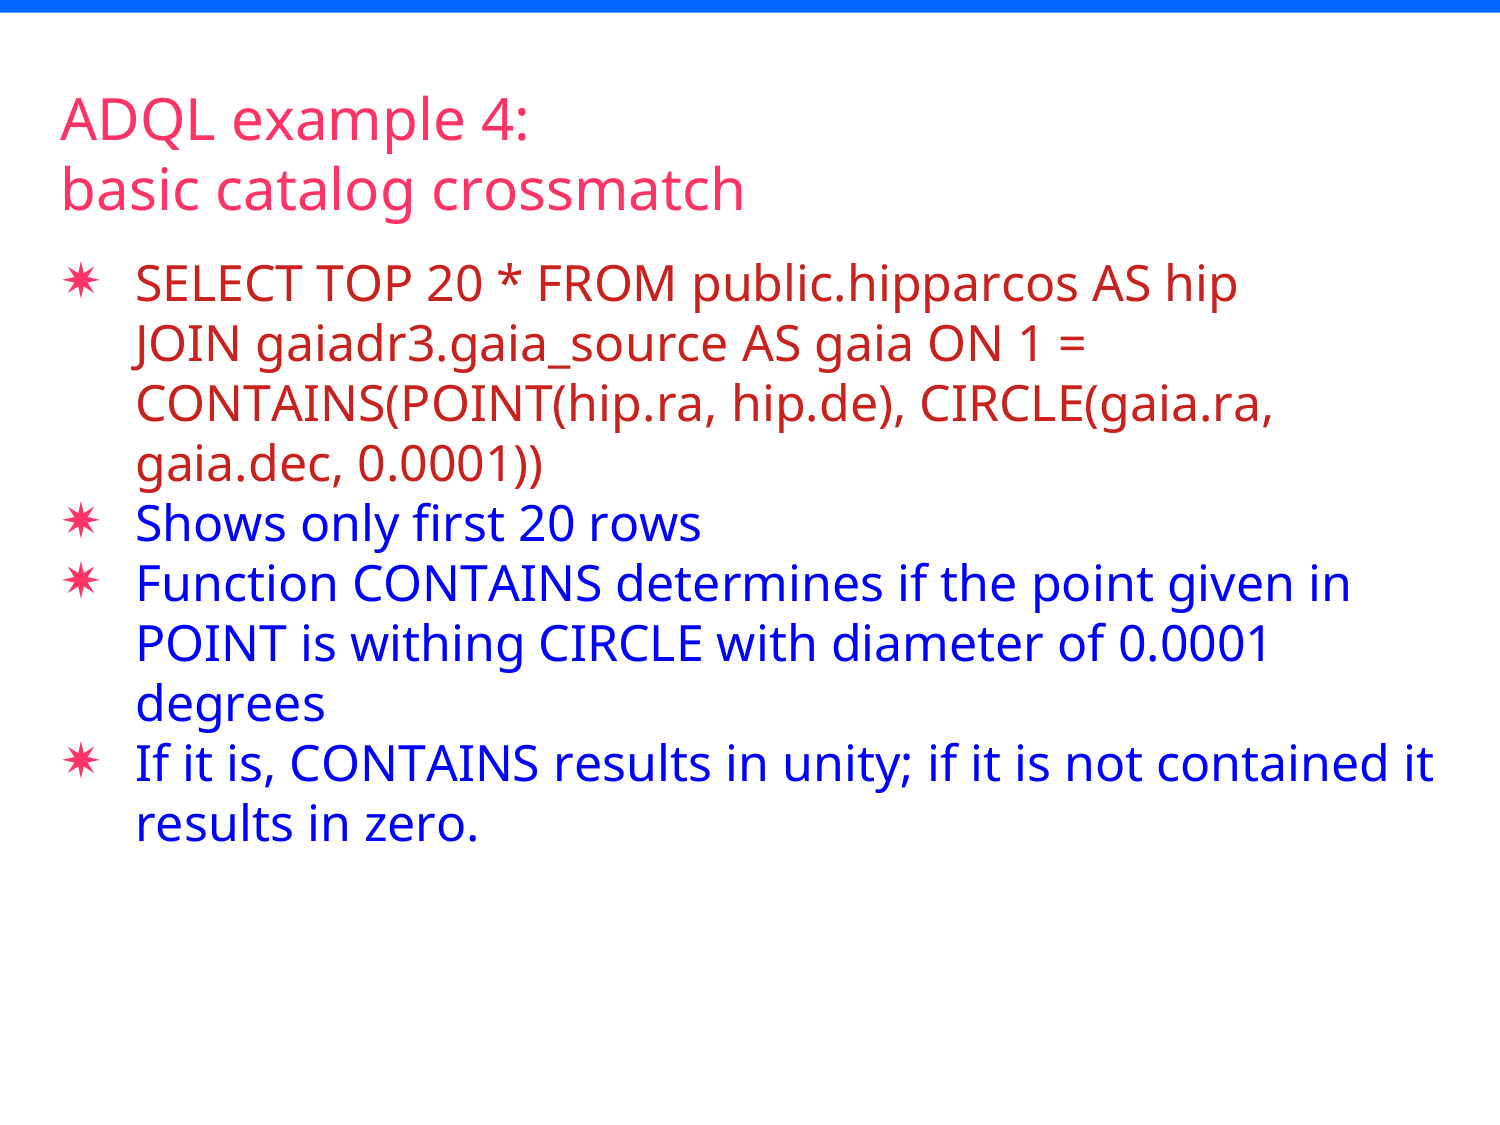

ADQL example 4:
basic catalog crossmatch
SELECT TOP 20 * FROM public.hipparcos AS hip
JOIN gaiadr3.gaia_source AS gaia ON 1 = CONTAINS(POINT(hip.ra, hip.de), CIRCLE(gaia.ra, gaia.dec, 0.0001))
Shows only first 20 rows
Function CONTAINS determines if the point given in POINT is withing CIRCLE with diameter of 0.0001 degrees
If it is, CONTAINS results in unity; if it is not contained it results in zero.
24